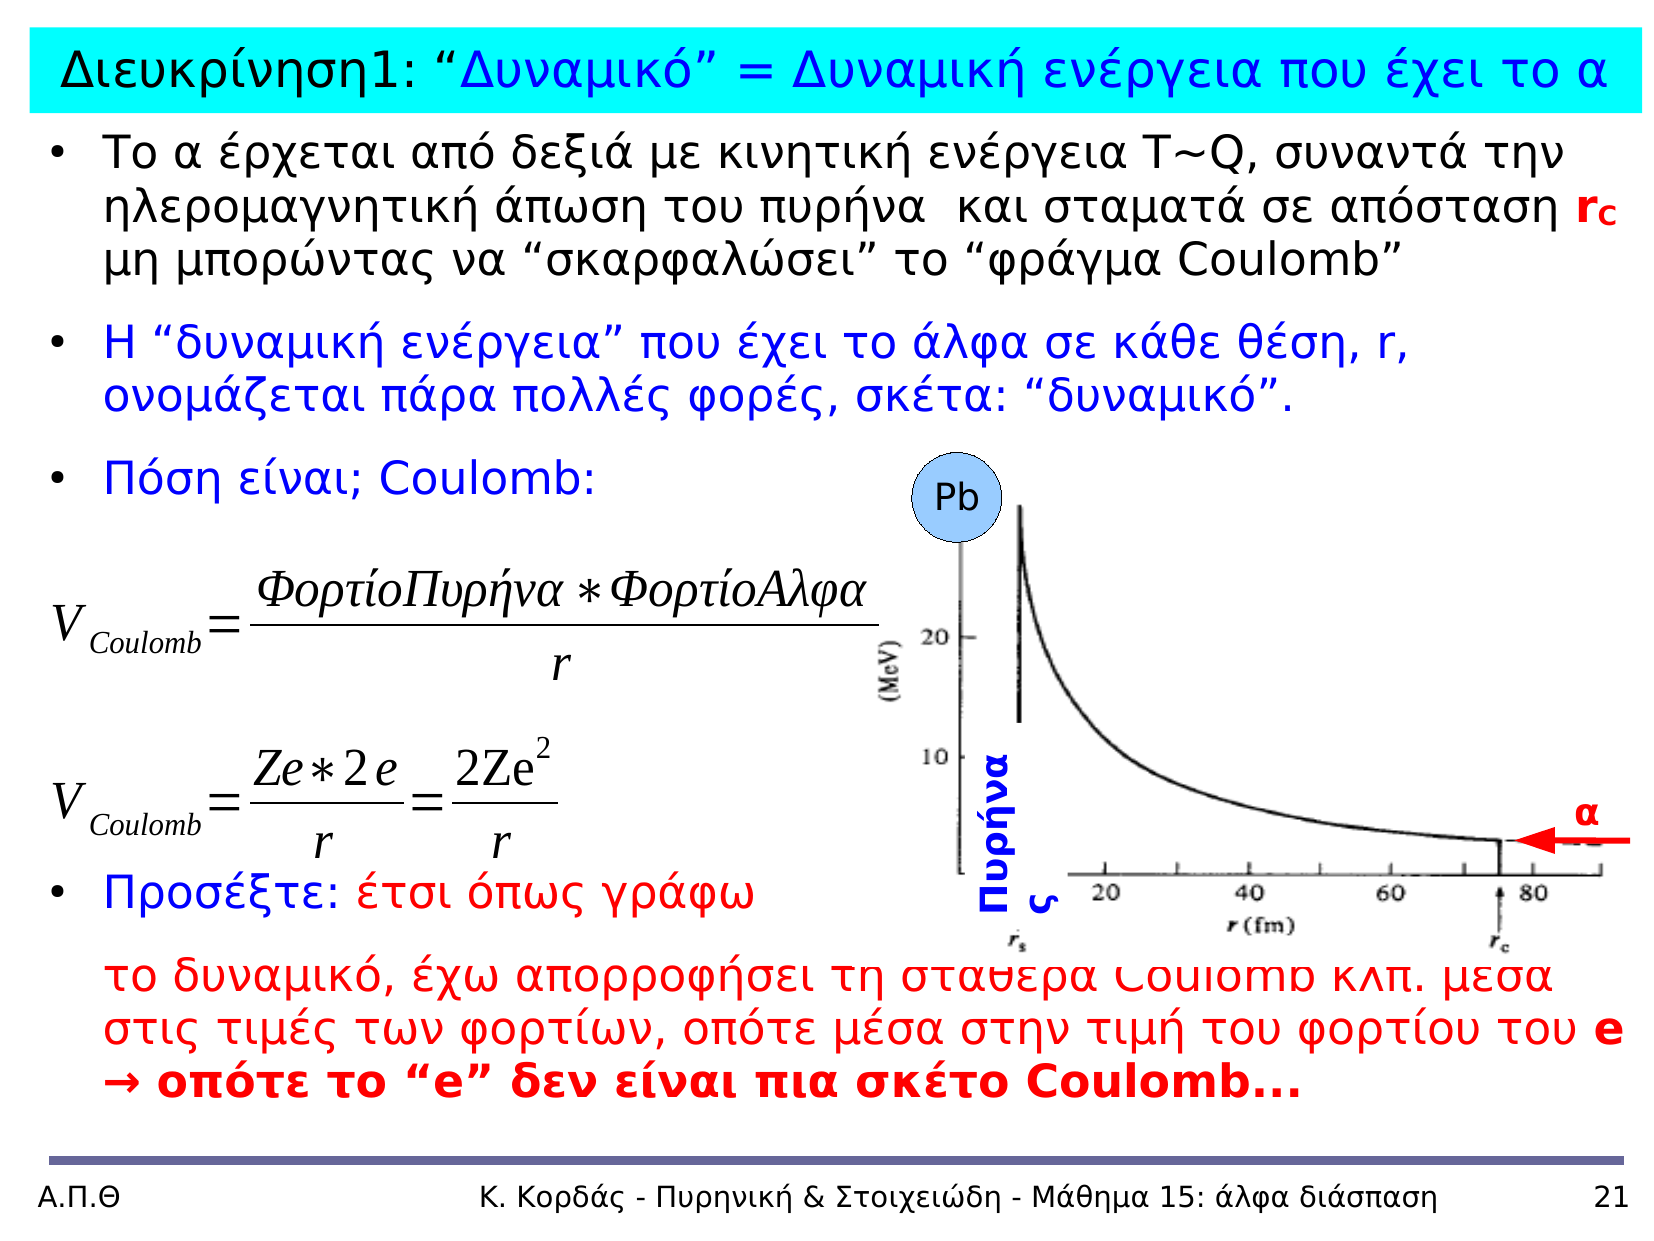

# Διευκρίνηση1: “Δυναμικό” = Δυναμική ενέργεια που έχει το α
Το α έρχεται από δεξιά με κινητική ενέργεια T~Q, συναντά την ηλερομαγνητική άπωση του πυρήνα και σταματά σε απόσταση rC μη μπορώντας να “σκαρφαλώσει” το “φράγμα Coulomb”
Η “δυναμική ενέργεια” που έχει το άλφα σε κάθε θέση, r, ονομάζεται πάρα πολλές φορές, σκέτα: “δυναμικό”.
Πόση είναι; Coulomb:
Προσέξτε: έτσι όπως γράφω
το δυναμικό, έχω απορροφήσει τη σταθερά Coulomb κλπ. μέσα στις τιμές των φορτίων, οπότε μέσα στην τιμή του φορτίου του e → οπότε το “e” δεν είναι πια σκέτο Coulomb...
Pb
Πυρήνας
α
Α.Π.Θ
Κ. Κορδάς - Πυρηνική & Στοιχειώδη - Μάθημα 15: άλφα διάσπαση
21